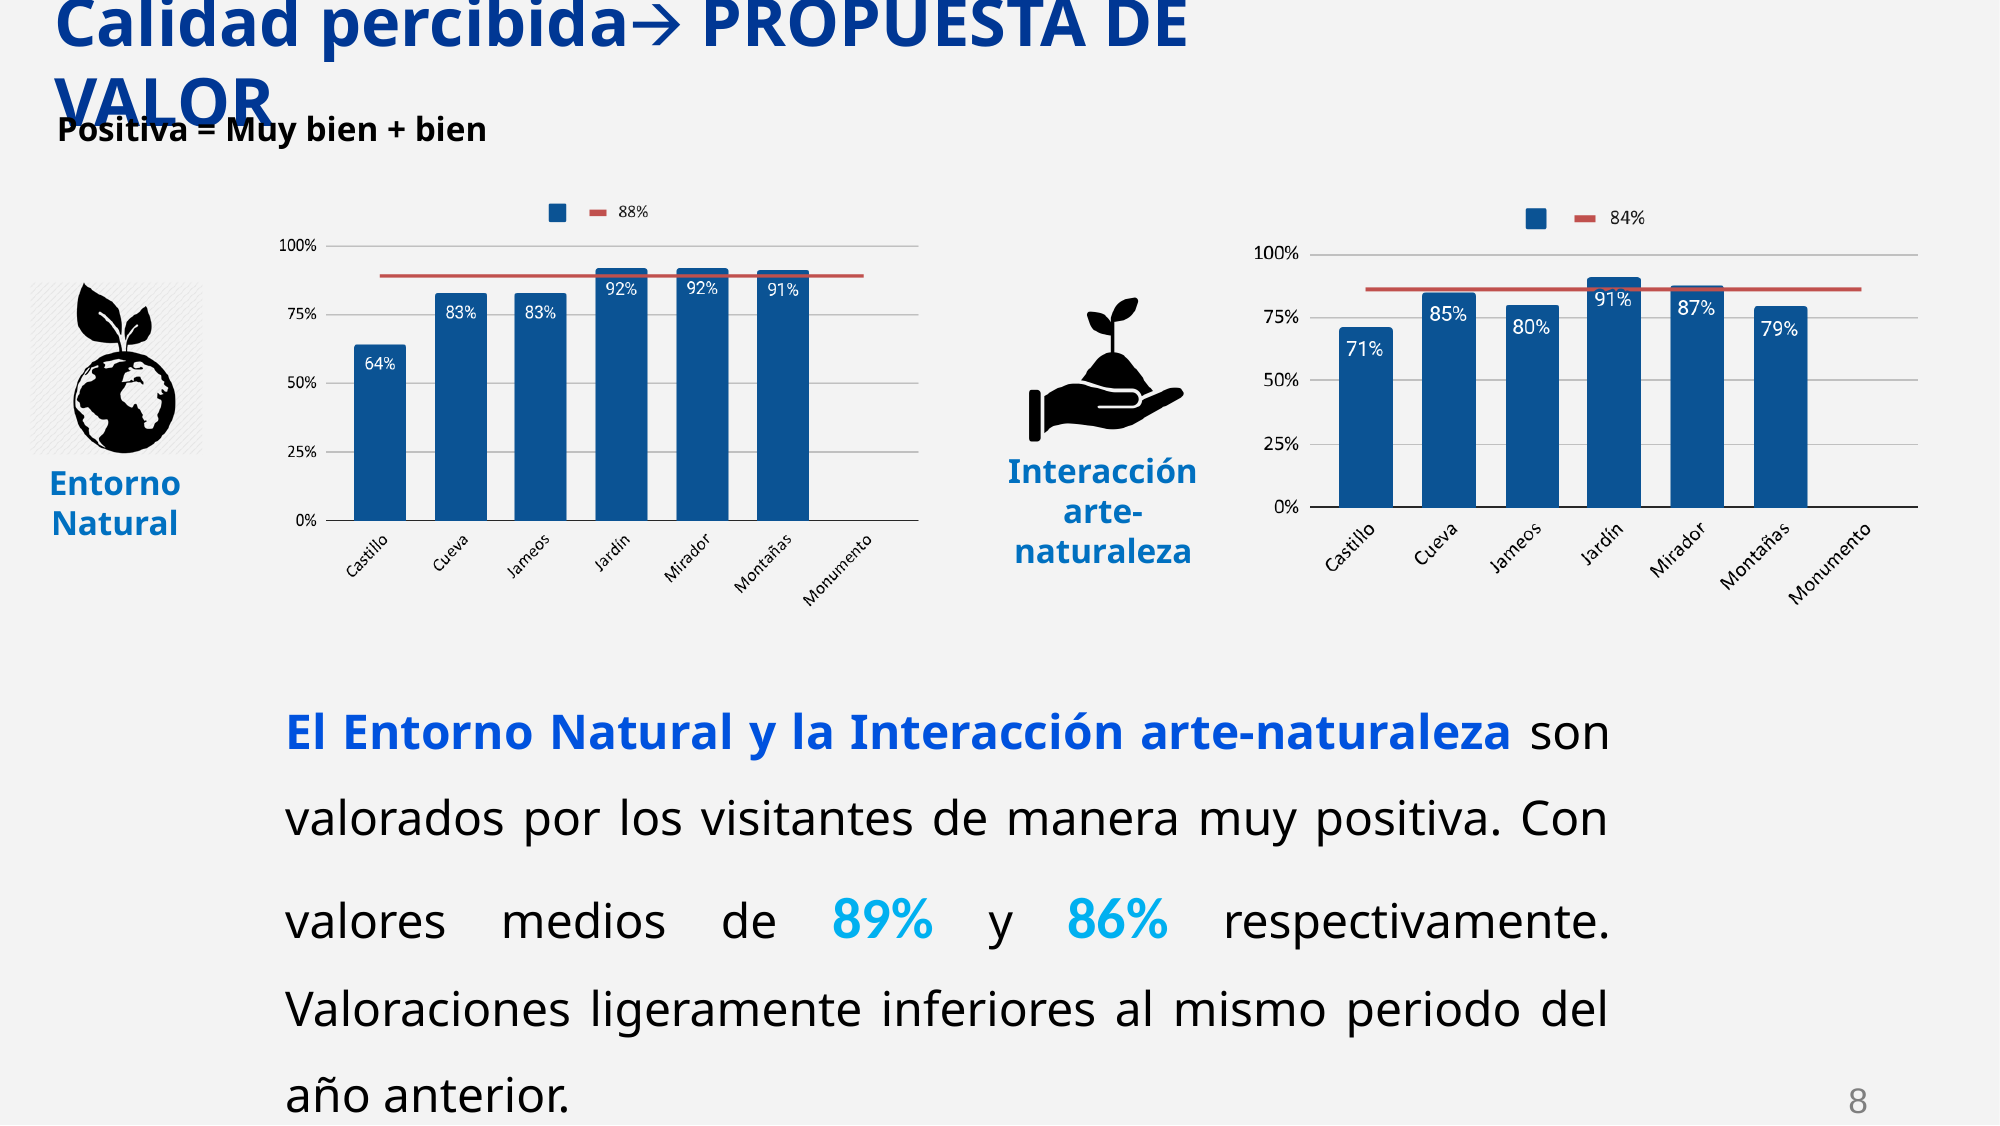

Calidad percibida🡪 PROPUESTA DE VALOR
Positiva = Muy bien + bien
Interacción
arte-naturaleza
Entorno Natural
El Entorno Natural y la Interacción arte-naturaleza son valorados por los visitantes de manera muy positiva. Con valores medios de 89% y 86% respectivamente. Valoraciones ligeramente inferiores al mismo periodo del año anterior.